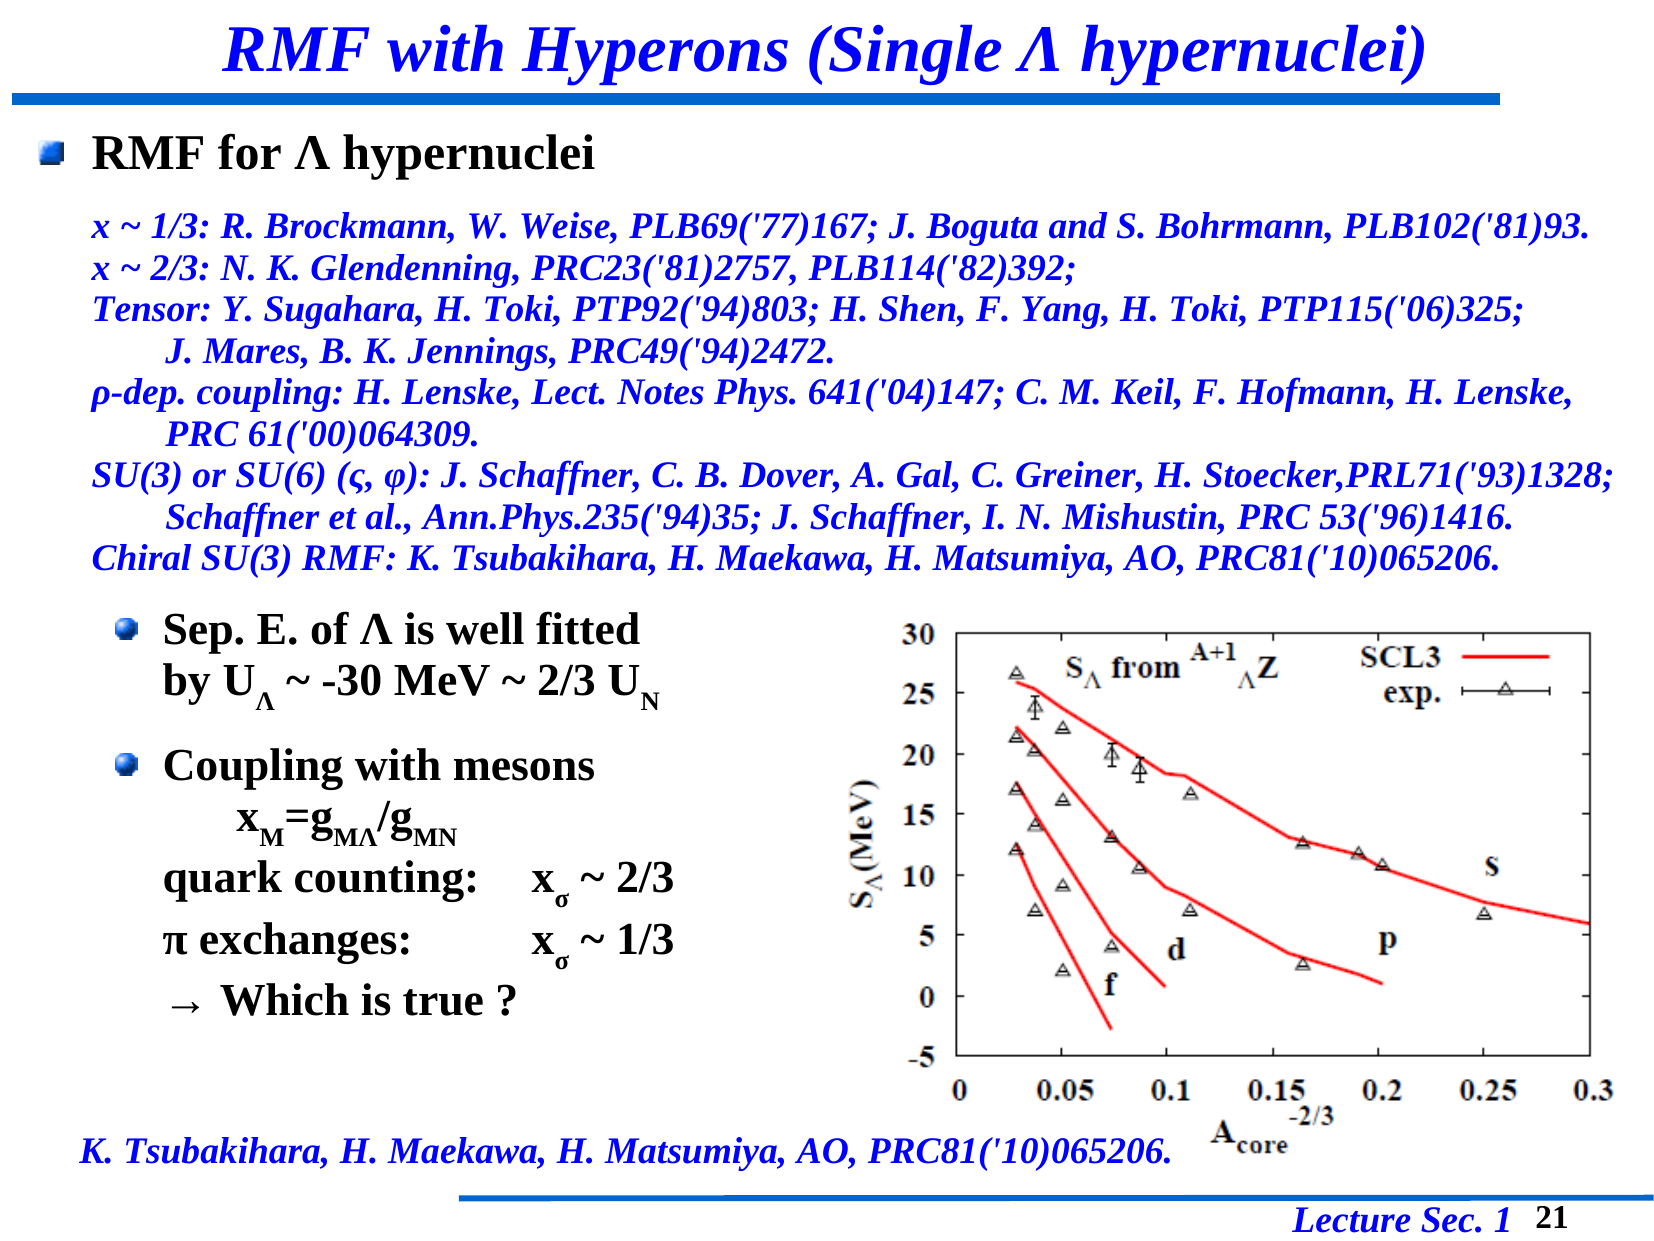

# RMF with Hyperons (Single Λ hypernuclei)
RMF for Λ hypernuclei
x ~ 1/3: R. Brockmann, W. Weise, PLB69('77)167; J. Boguta and S. Bohrmann, PLB102('81)93.
x ~ 2/3: N. K. Glendenning, PRC23('81)2757, PLB114('82)392;
Tensor: Y. Sugahara, H. Toki, PTP92('94)803; H. Shen, F. Yang, H. Toki, PTP115('06)325;
	J. Mares, B. K. Jennings, PRC49('94)2472.
ρ-dep. coupling: H. Lenske, Lect. Notes Phys. 641('04)147; C. M. Keil, F. Hofmann, H. Lenske,
	PRC 61('00)064309.
SU(3) or SU(6) (ς, φ): J. Schaffner, C. B. Dover, A. Gal, C. Greiner, H. Stoecker,PRL71('93)1328;
	Schaffner et al., Ann.Phys.235('94)35; J. Schaffner, I. N. Mishustin, PRC 53('96)1416.
Chiral SU(3) RMF: K. Tsubakihara, H. Maekawa, H. Matsumiya, AO, PRC81('10)065206.
Sep. E. of Λ is well fitted
by UΛ ~ -30 MeV ~ 2/3 UN
Coupling with mesons
	xM=gMΛ/gMN
quark counting:	xσ ~ 2/3
π exchanges: 		xσ ~ 1/3
→ Which is true ?
K. Tsubakihara, H. Maekawa, H. Matsumiya, AO, PRC81('10)065206.